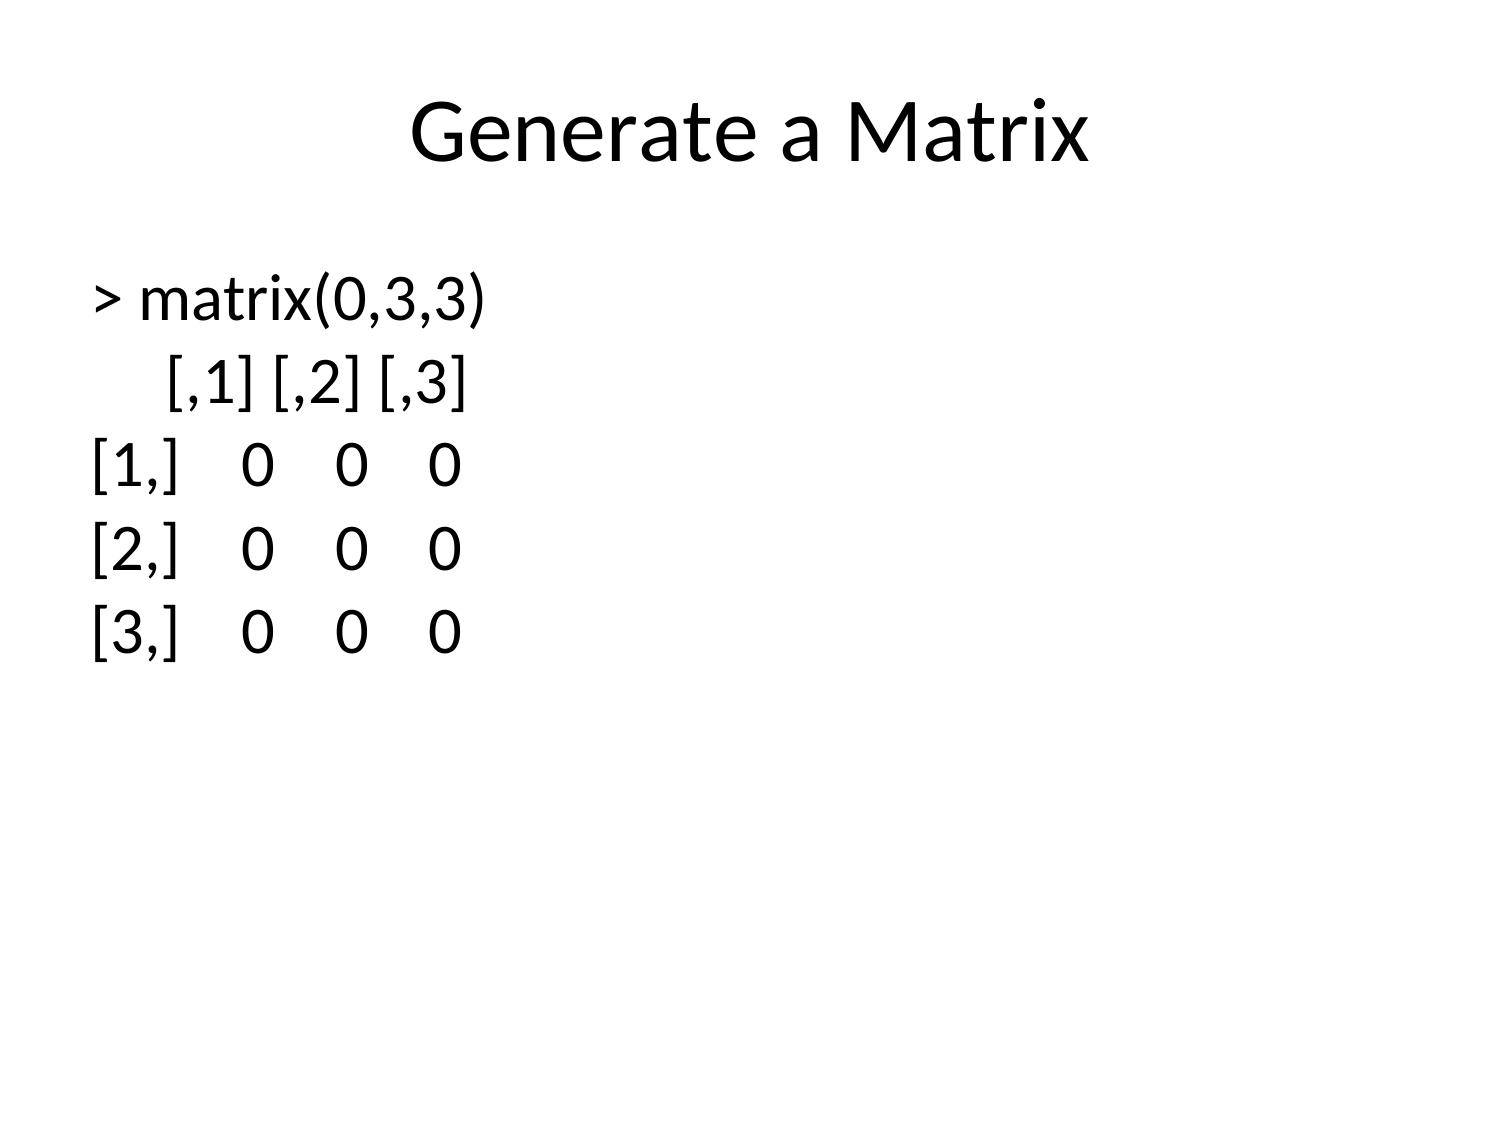

# Generate a Matrix
> matrix(0,3,3)
 [,1] [,2] [,3]
[1,] 0 0 0
[2,] 0 0 0
[3,] 0 0 0